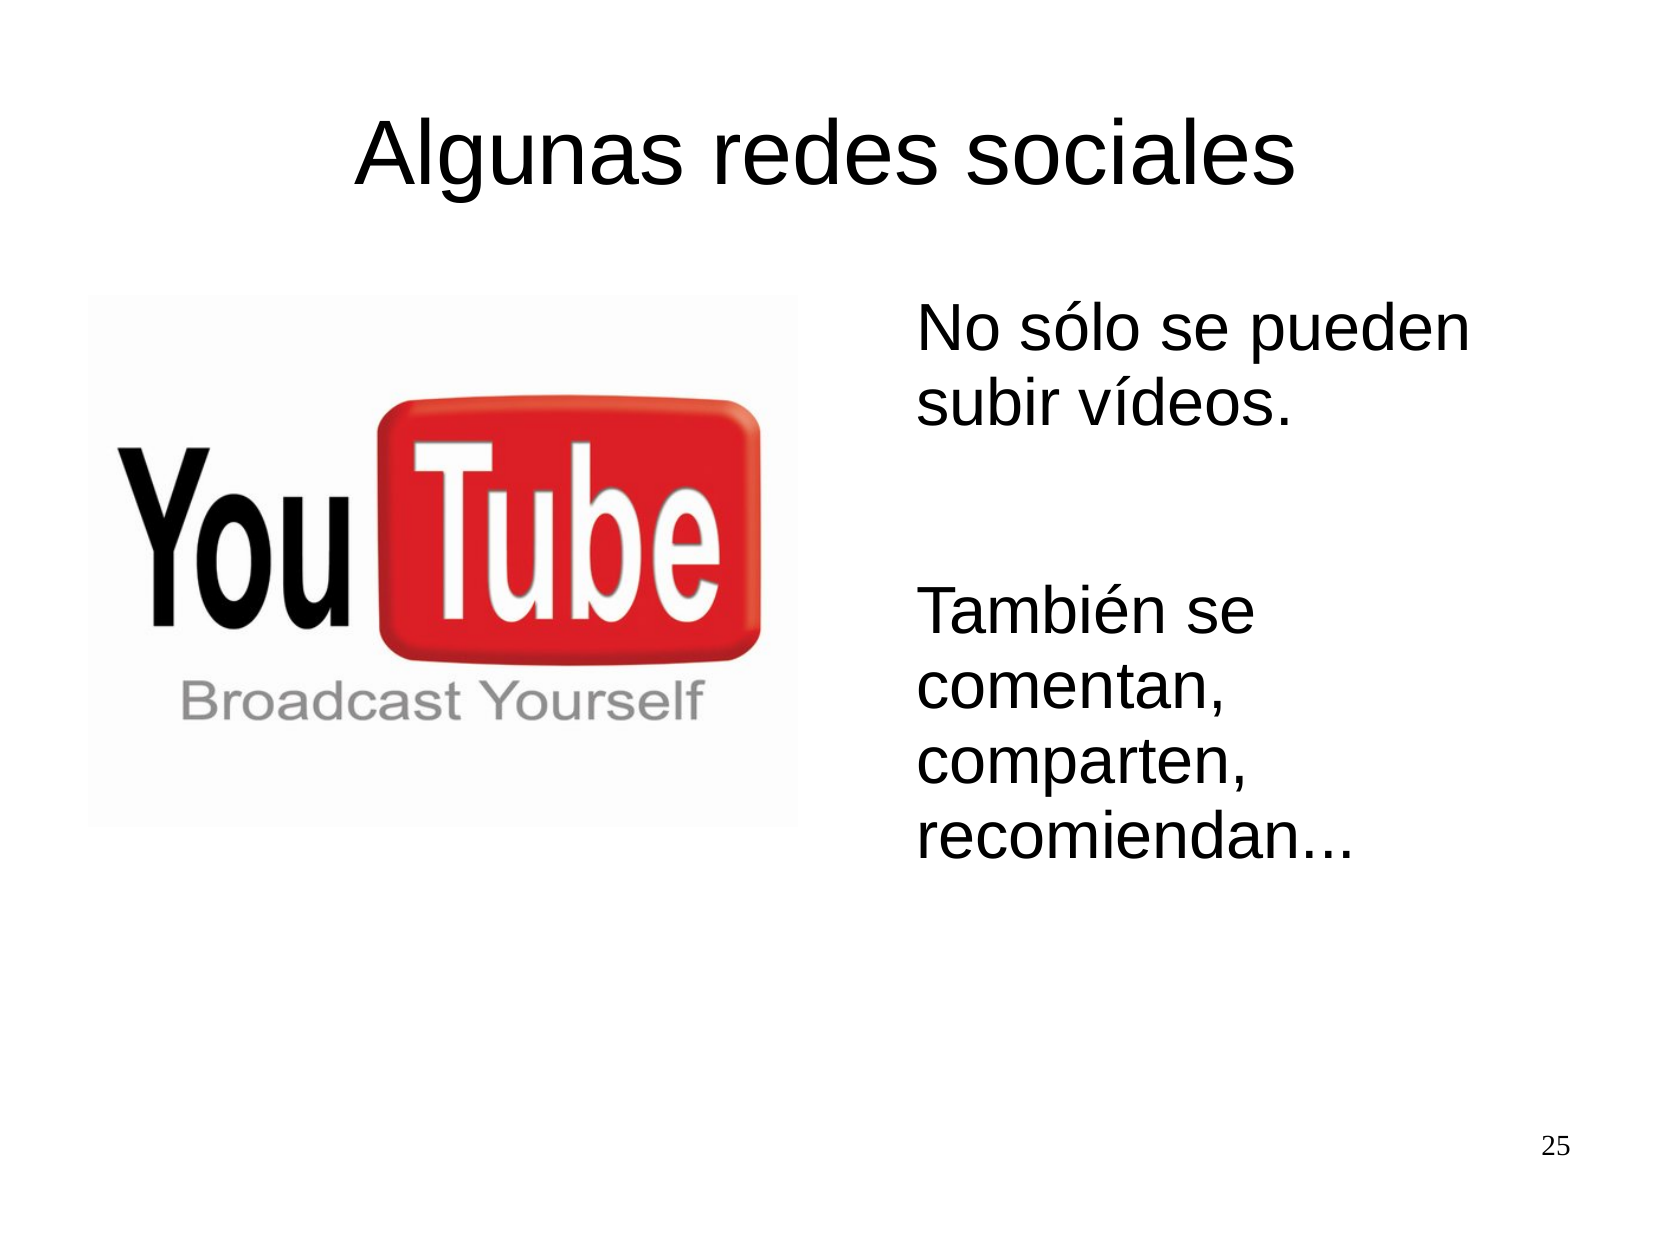

# Algunas redes sociales
No sólo se pueden subir vídeos.
También se comentan, comparten, recomiendan...
25